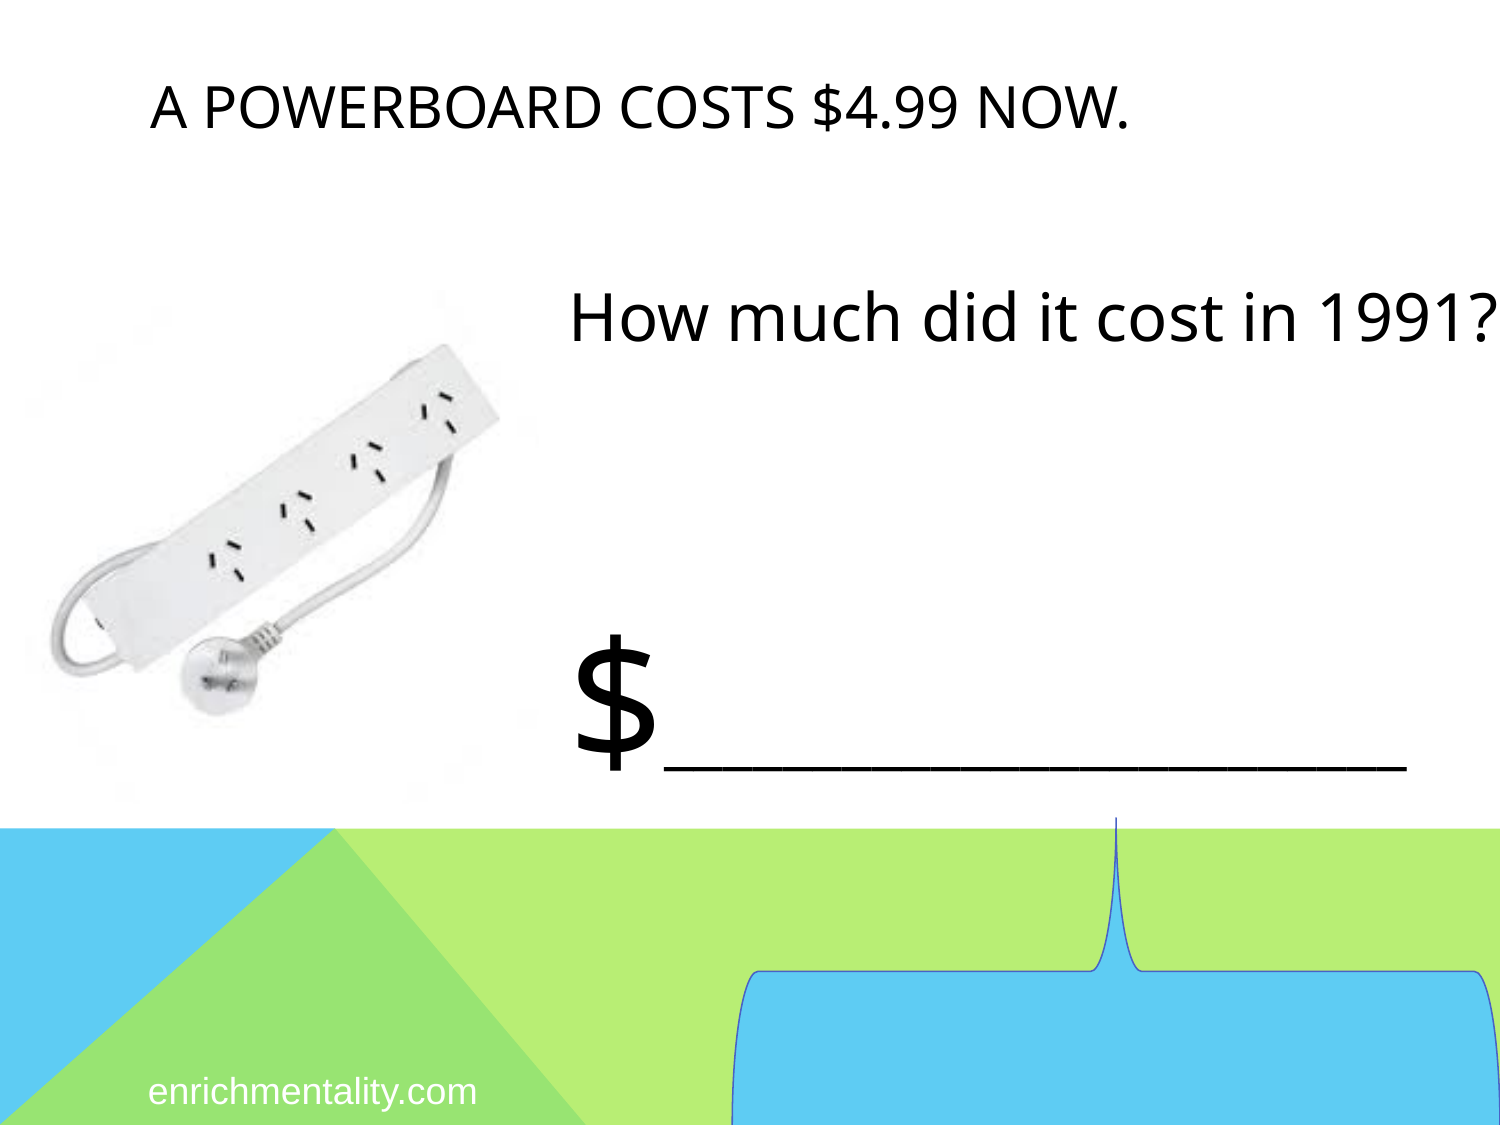

# A Powerboard costs $4.99 now.
How much did it cost in 1991?
$_________________________
$7.95
enrichmentality.com